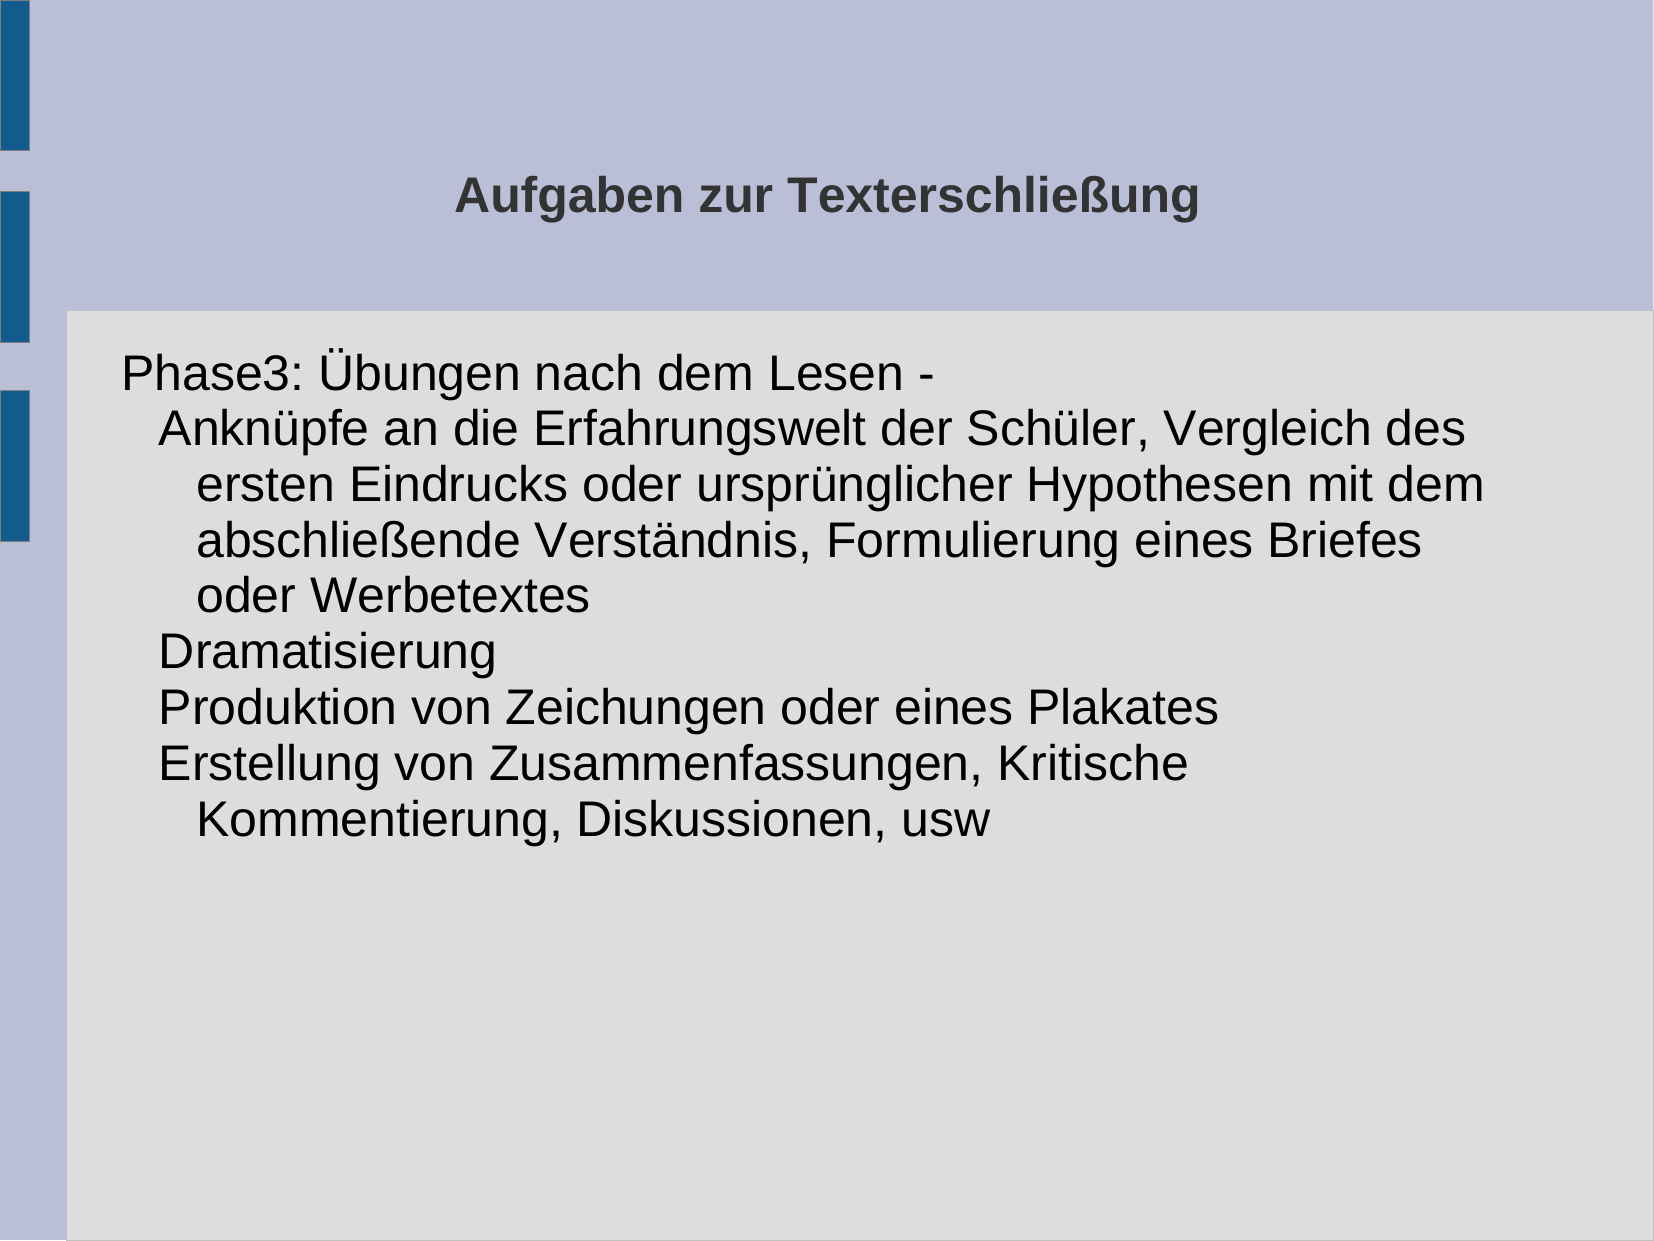

# Aufgaben zur Texterschließung
Phase3: Übungen nach dem Lesen -
Anknüpfe an die Erfahrungswelt der Schüler, Vergleich des ersten Eindrucks oder ursprünglicher Hypothesen mit dem abschließende Verständnis, Formulierung eines Briefes oder Werbetextes
Dramatisierung
Produktion von Zeichungen oder eines Plakates
Erstellung von Zusammenfassungen, Kritische Kommentierung, Diskussionen, usw